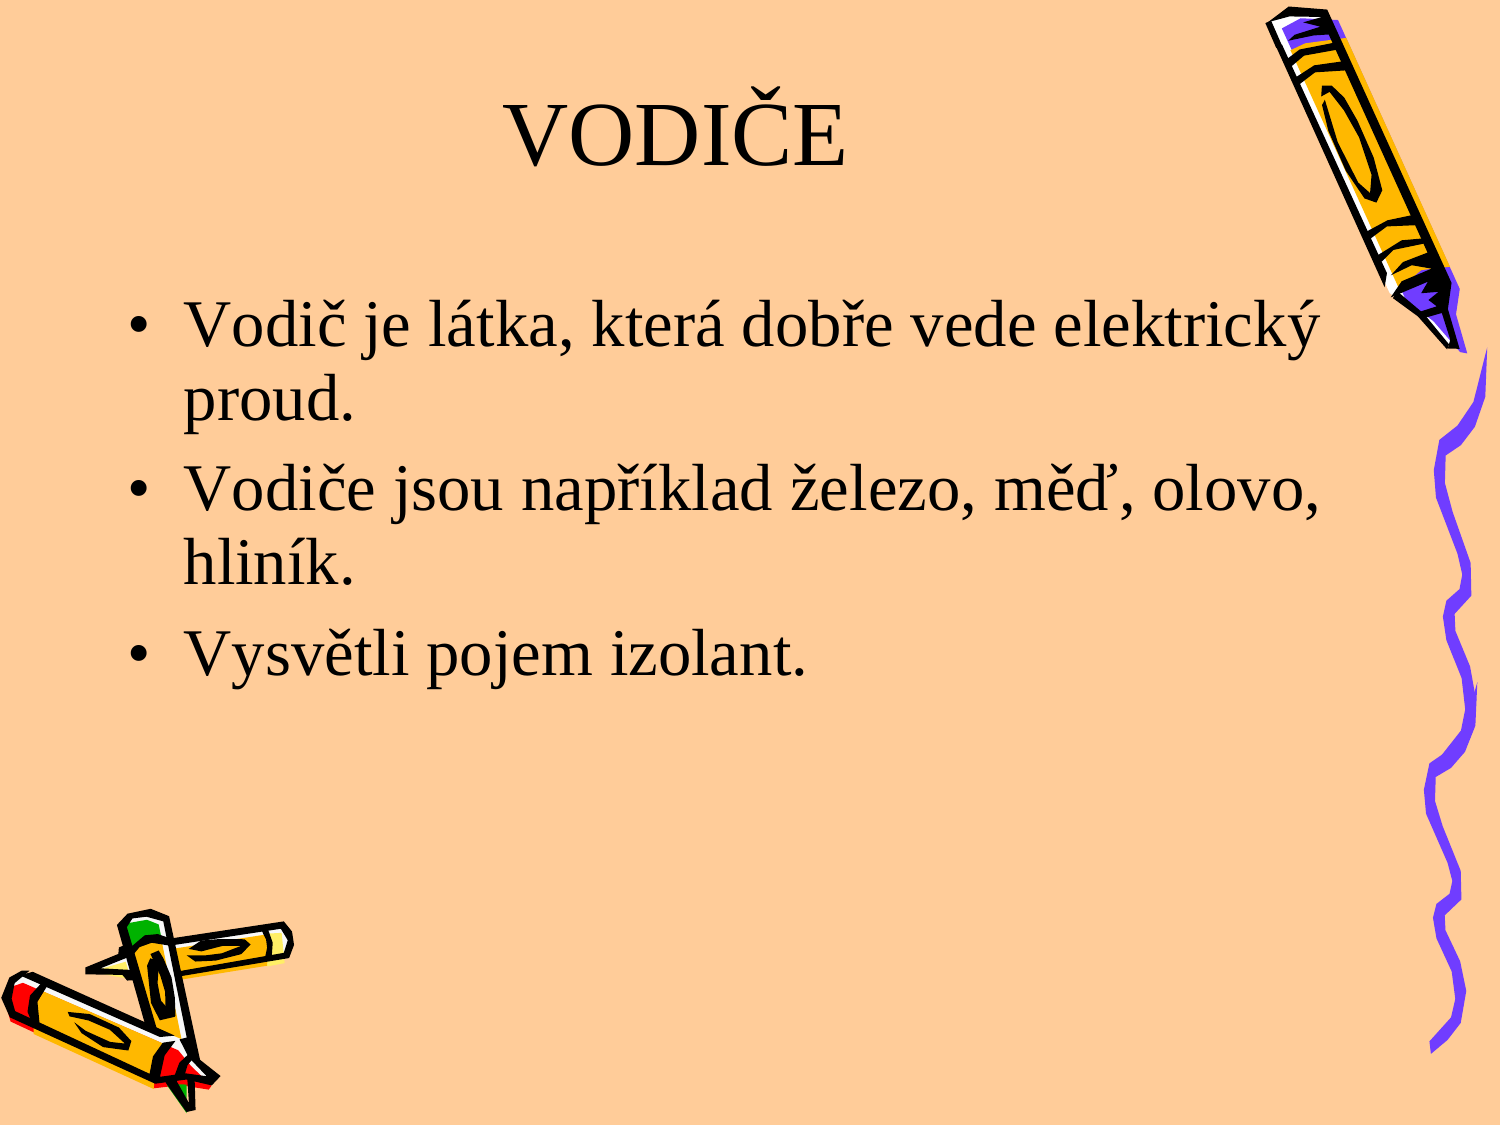

# VODIČE
Vodič je látka, která dobře vede elektrický proud.
Vodiče jsou například železo, měď, olovo, hliník.
Vysvětli pojem izolant.